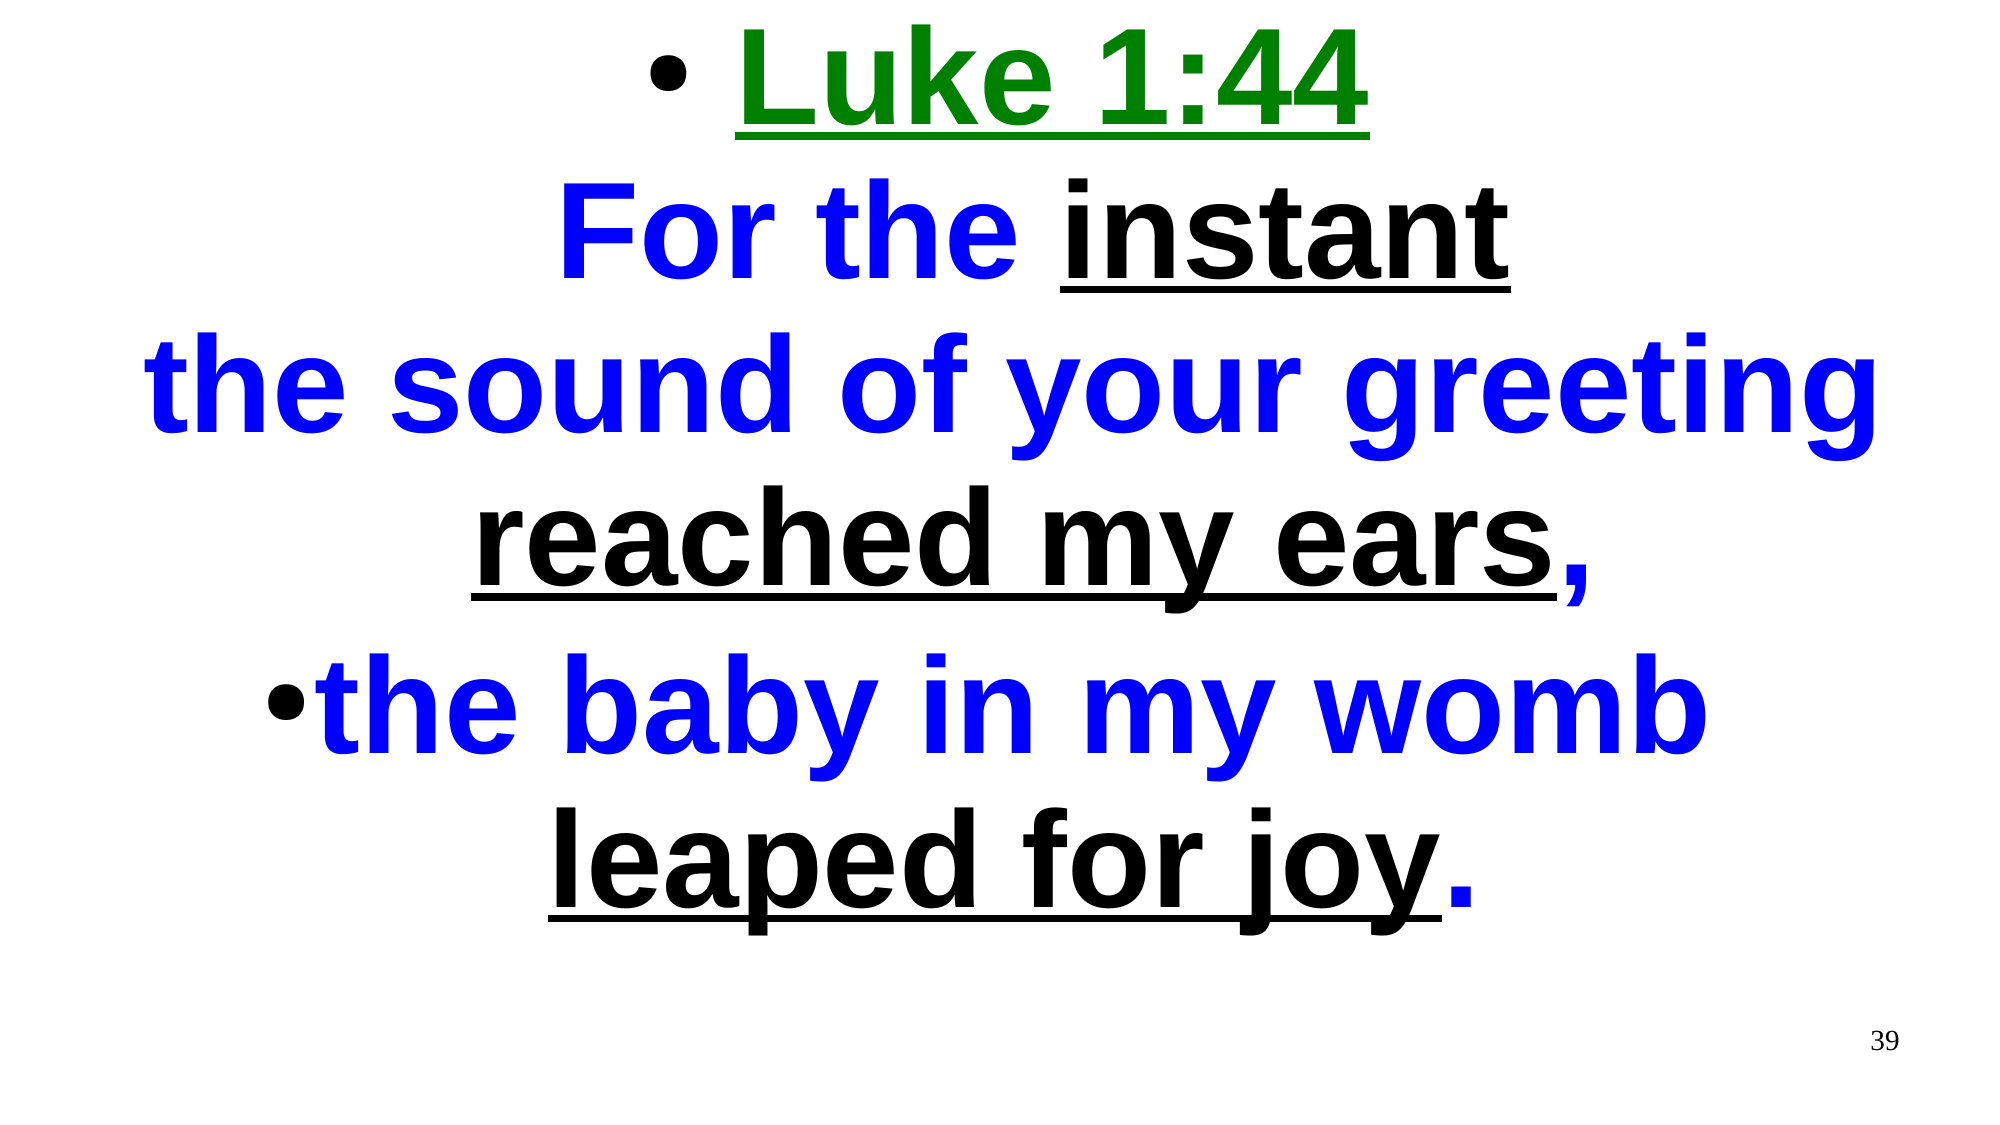

# Luke 1:44 For the instant the sound of your greeting reached my ears,
the baby in my womb
leaped for joy.
39